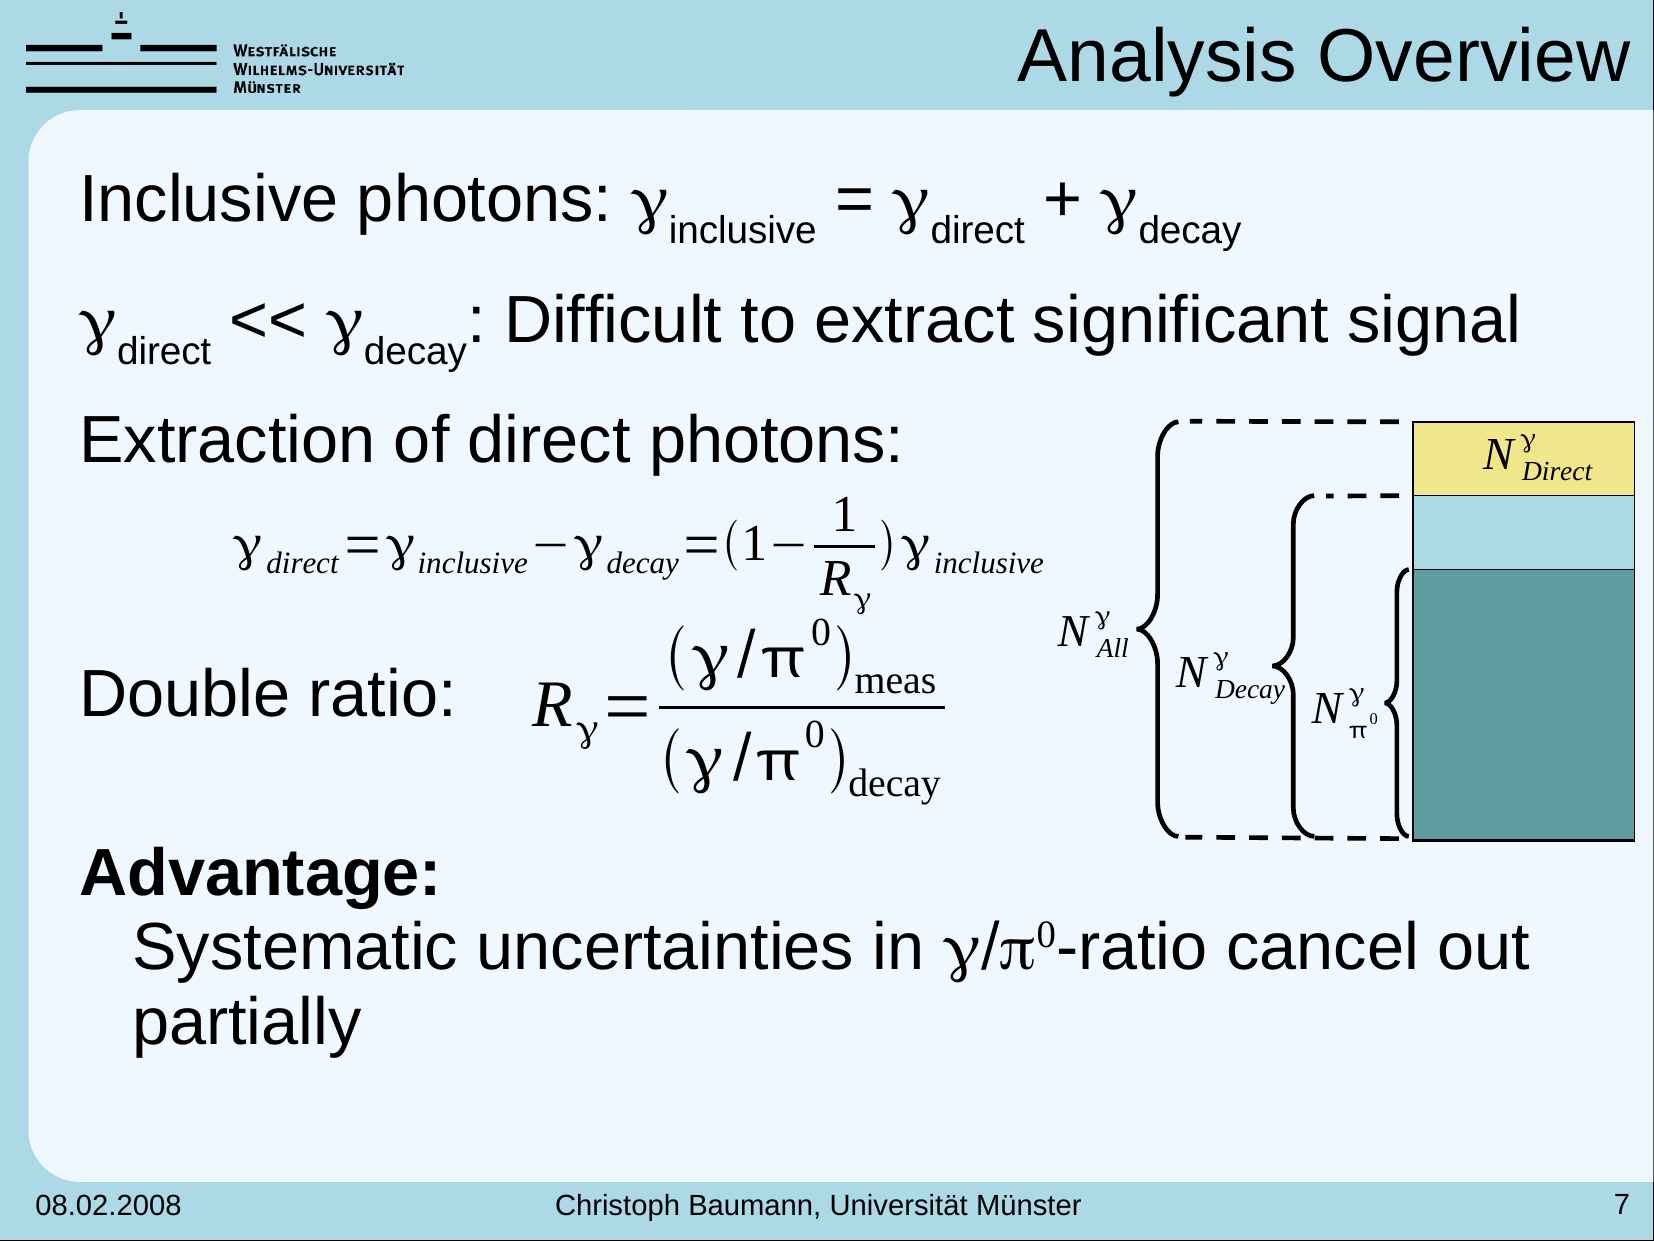

# Analysis Overview
Inclusive photons: ginclusive = gdirect + gdecay
gdirect << gdecay: Difficult to extract significant signal
Extraction of direct photons:
Double ratio:
Advantage:
Systematic uncertainties in g/p0-ratio cancel out partially
7
08.02.2008
Christoph Baumann, Universität Münster